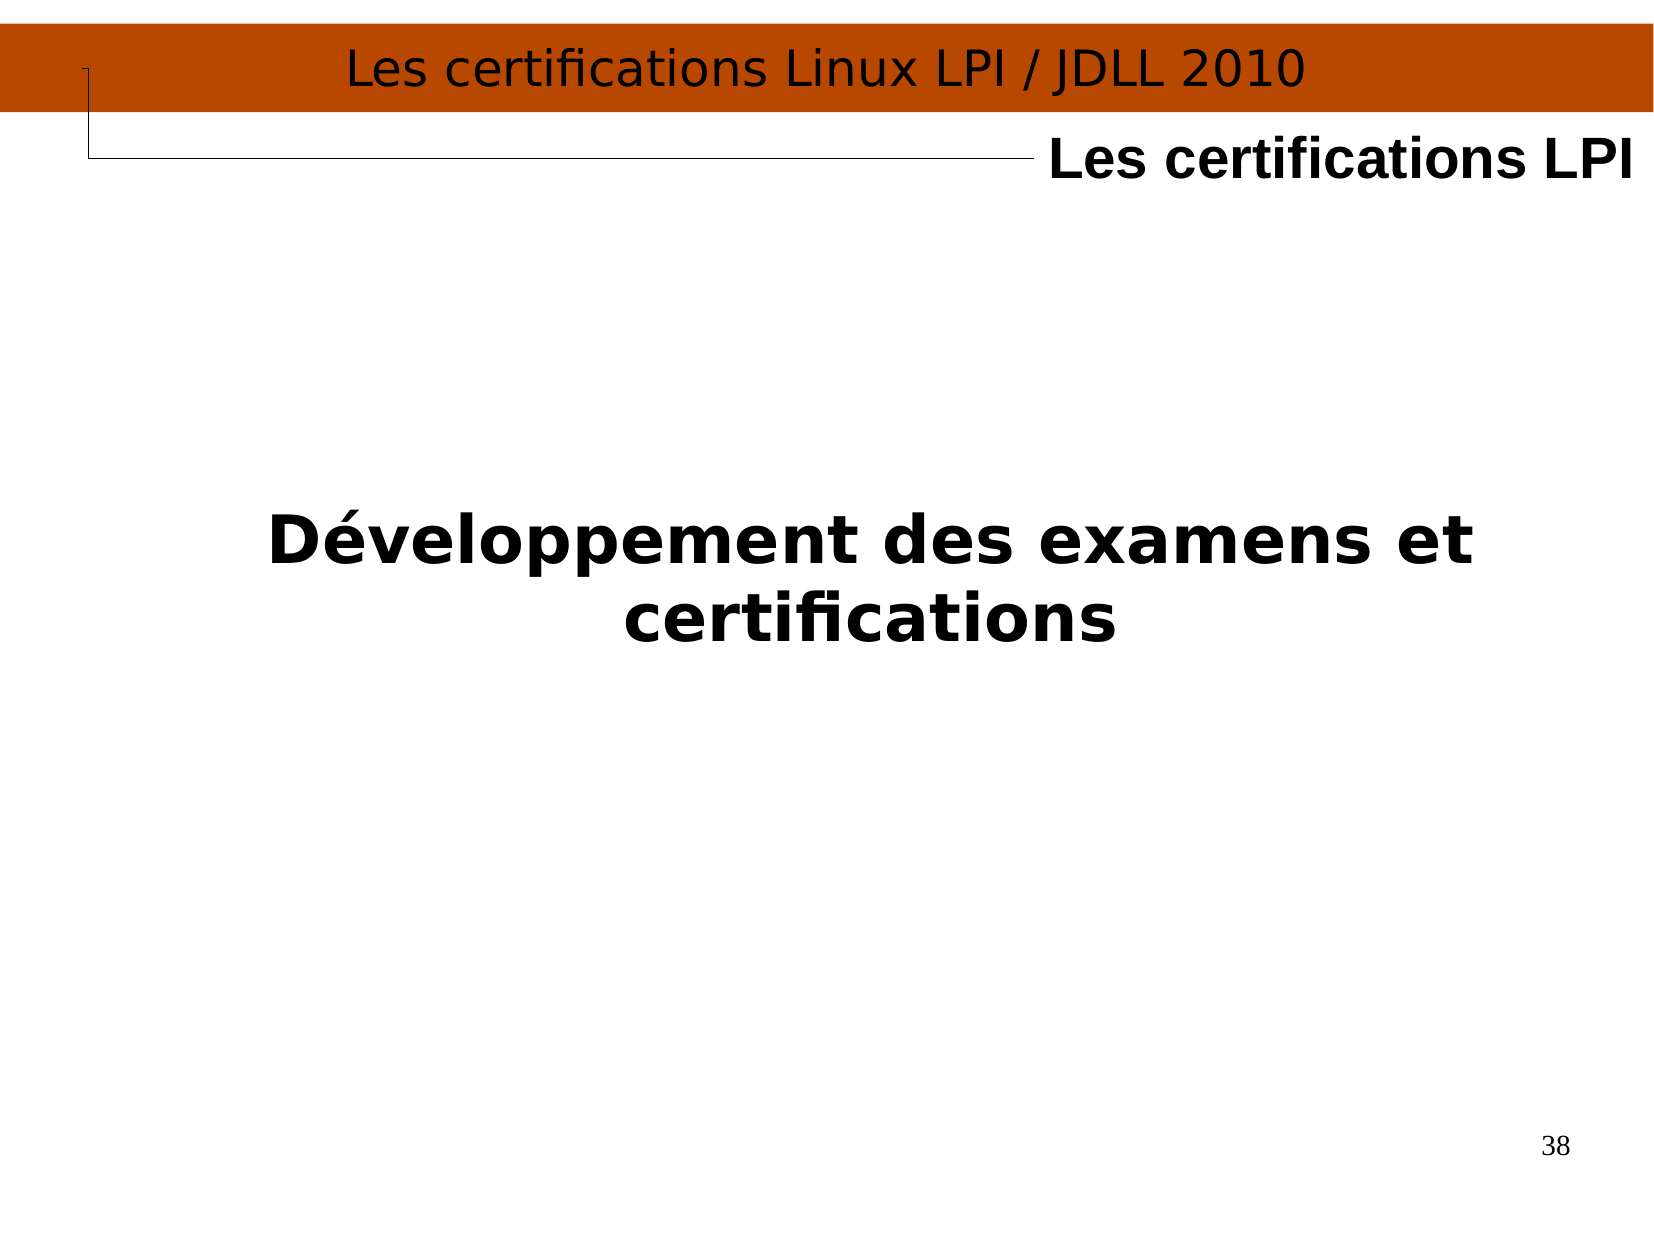

# Les certifications Linux LPI / JDLL 2010
Les certifications LPI
Développement des examens et certifications
38